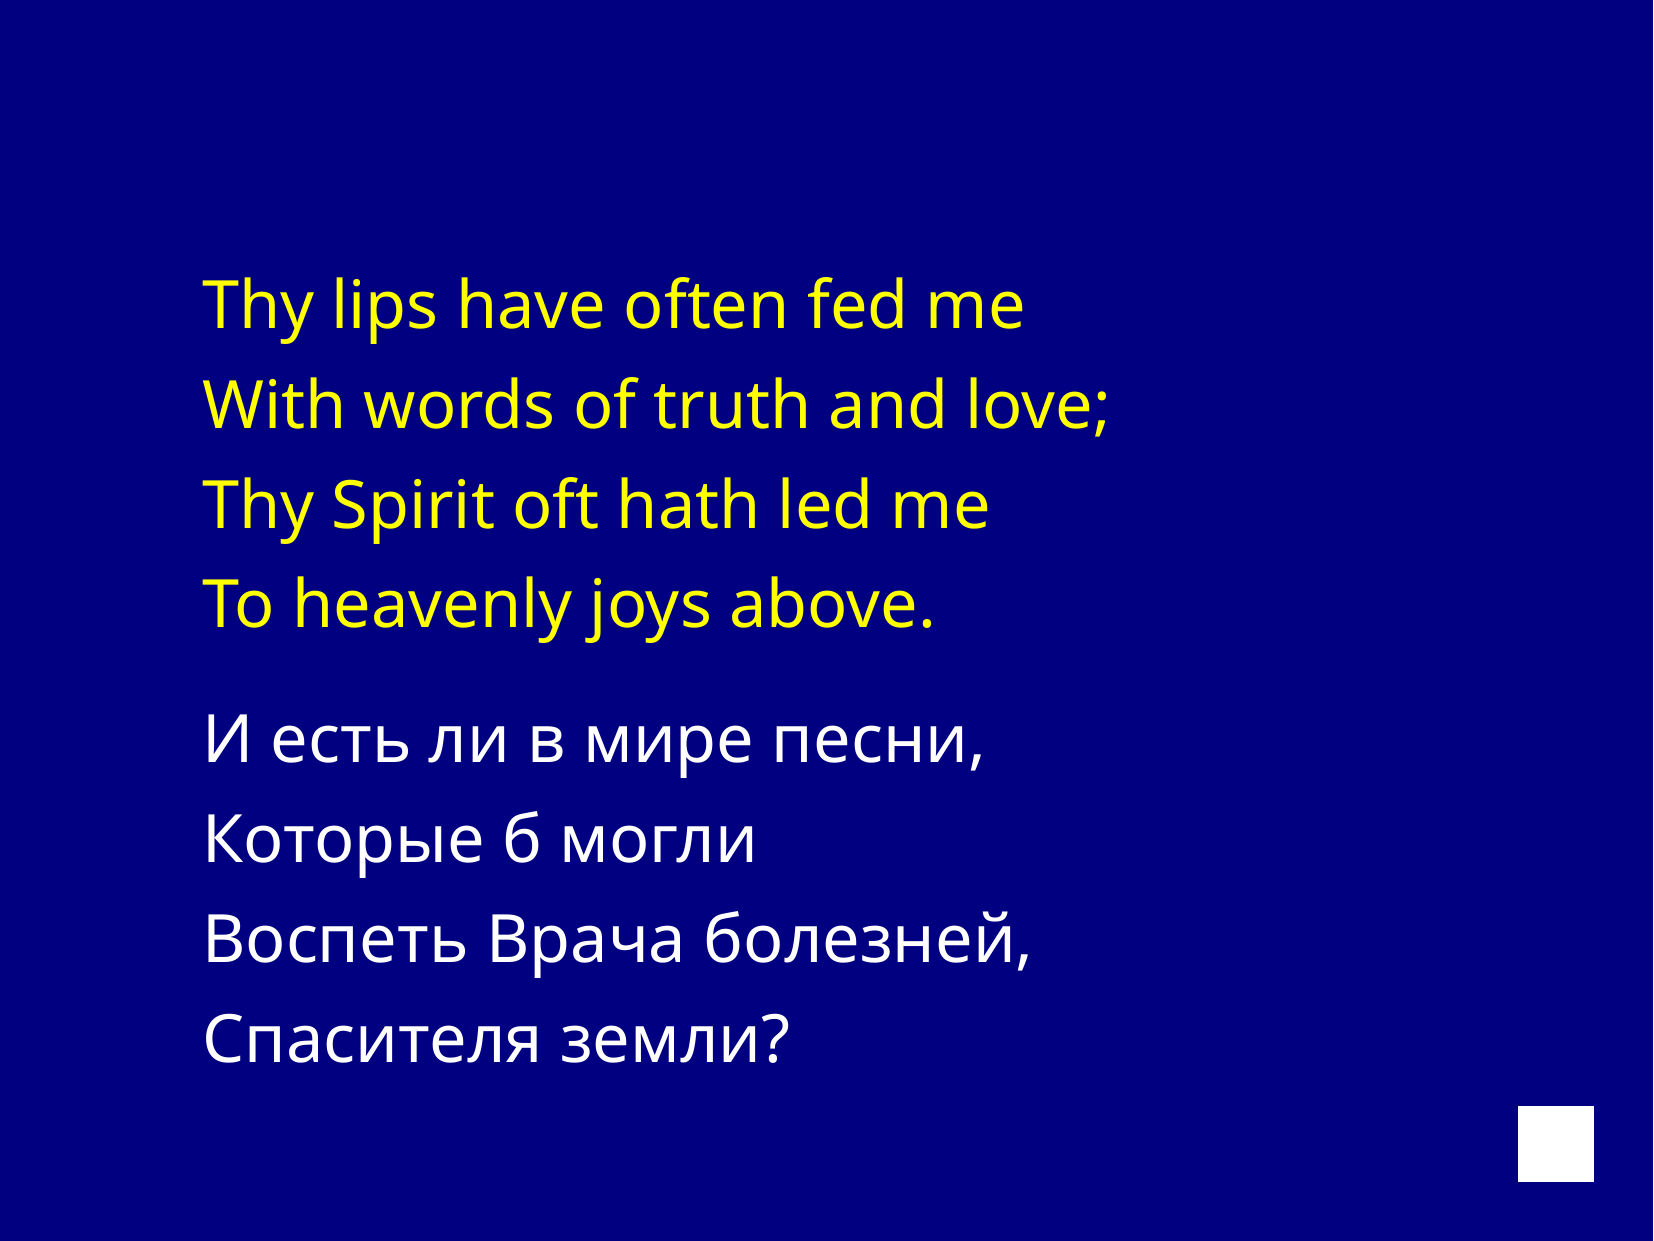

Thy lips have often fed me
	With words of truth and love;
	Thy Spirit oft hath led me
	To heavenly joys above.
	И есть ли в мире песни,
	Которые б могли
	Воспеть Врача болезней,
	Спасителя земли?